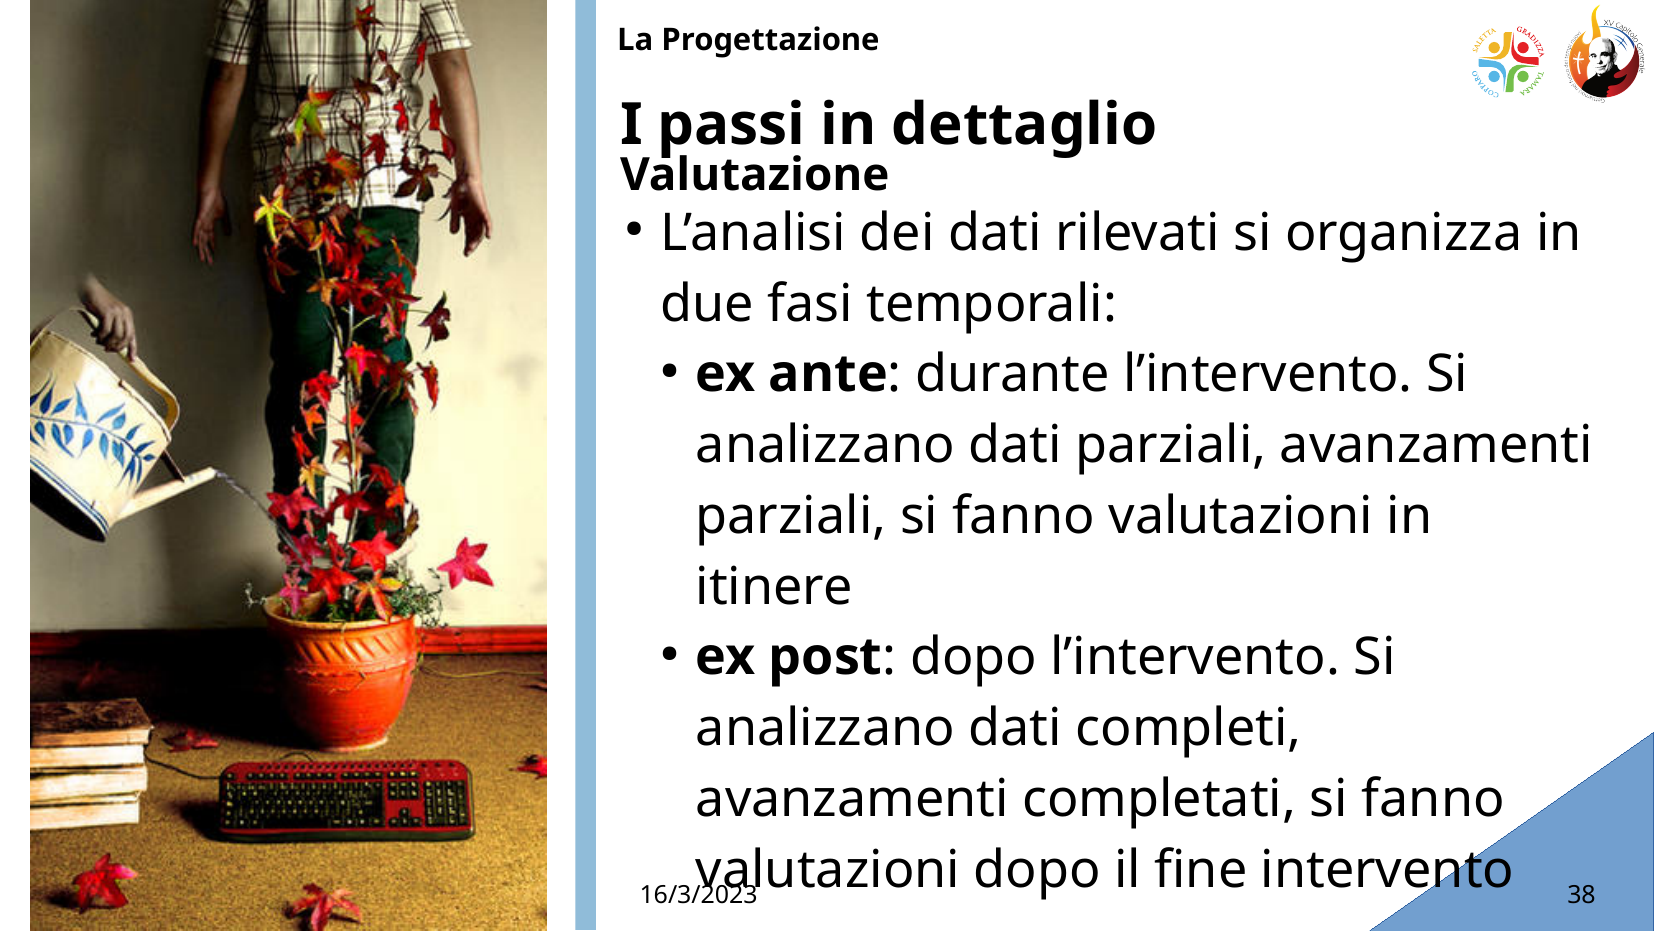

La Progettazione
I passi in dettaglio
Valutazione
# L’analisi dei dati rilevati si organizza in due fasi temporali:
ex ante: durante l’intervento. Si analizzano dati parziali, avanzamenti parziali, si fanno valutazioni in itinere
ex post: dopo l’intervento. Si analizzano dati completi, avanzamenti completati, si fanno valutazioni dopo il fine intervento